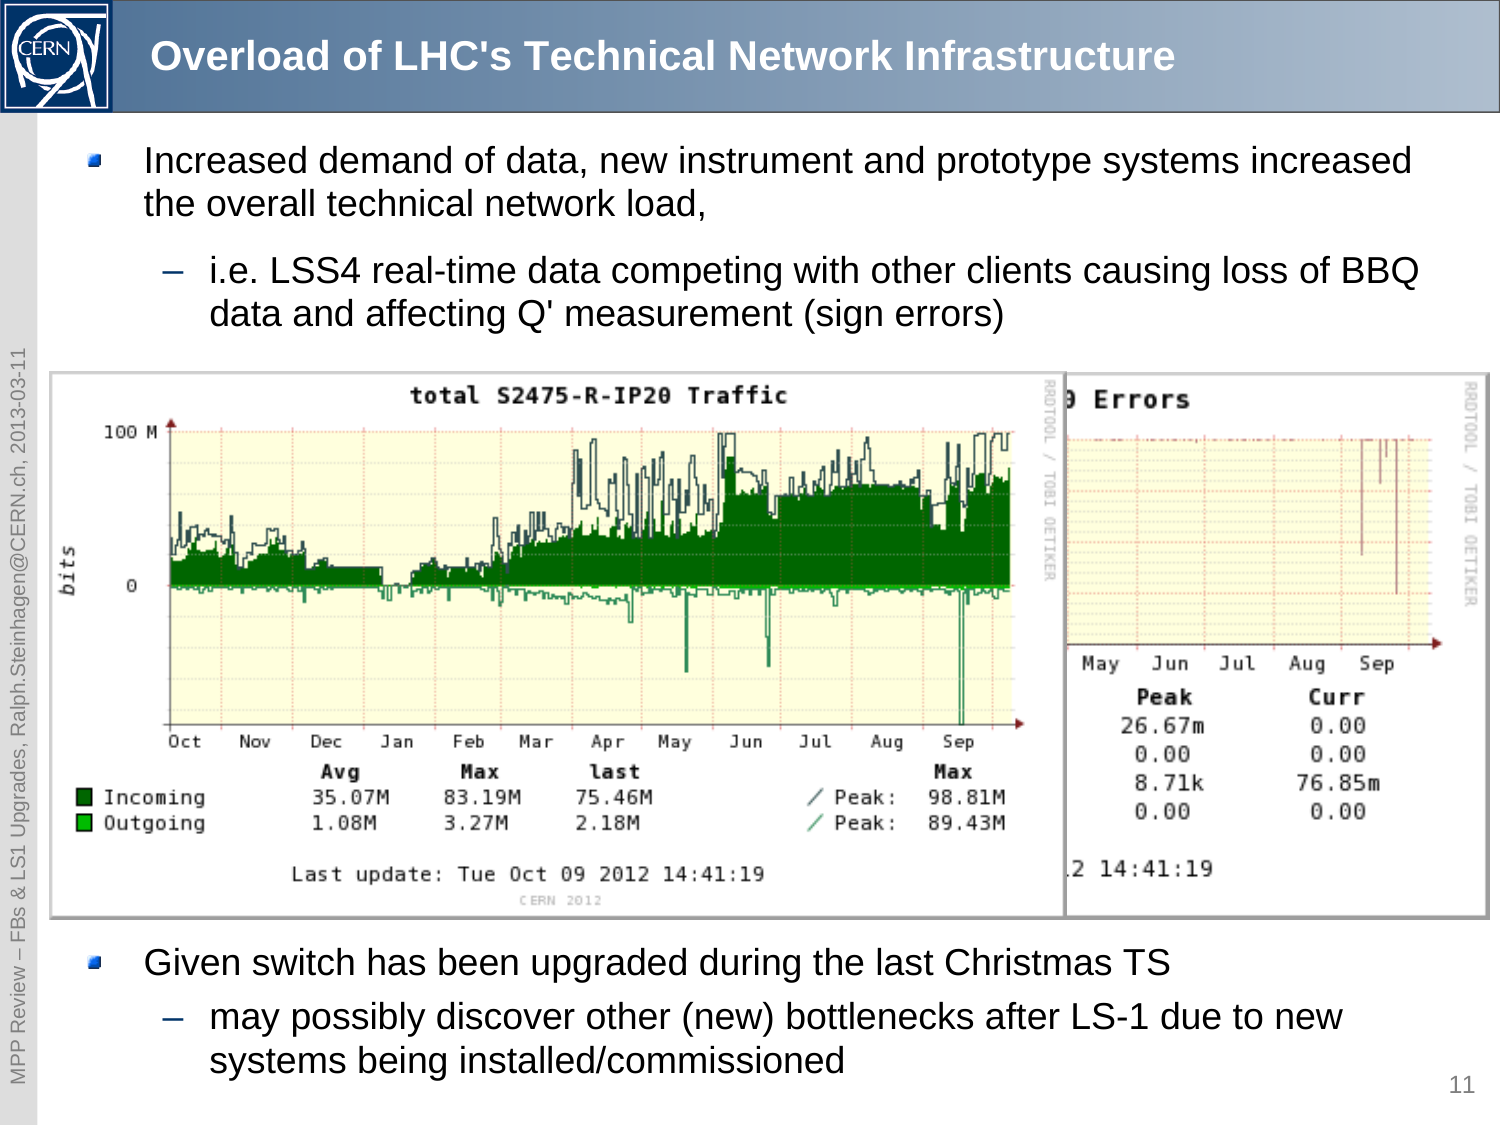

# Overload of LHC's Technical Network Infrastructure
Increased demand of data, new instrument and prototype systems increased the overall technical network load,
i.e. LSS4 real-time data competing with other clients causing loss of BBQ data and affecting Q' measurement (sign errors)
Given switch has been upgraded during the last Christmas TS
may possibly discover other (new) bottlenecks after LS-1 due to new systems being installed/commissioned